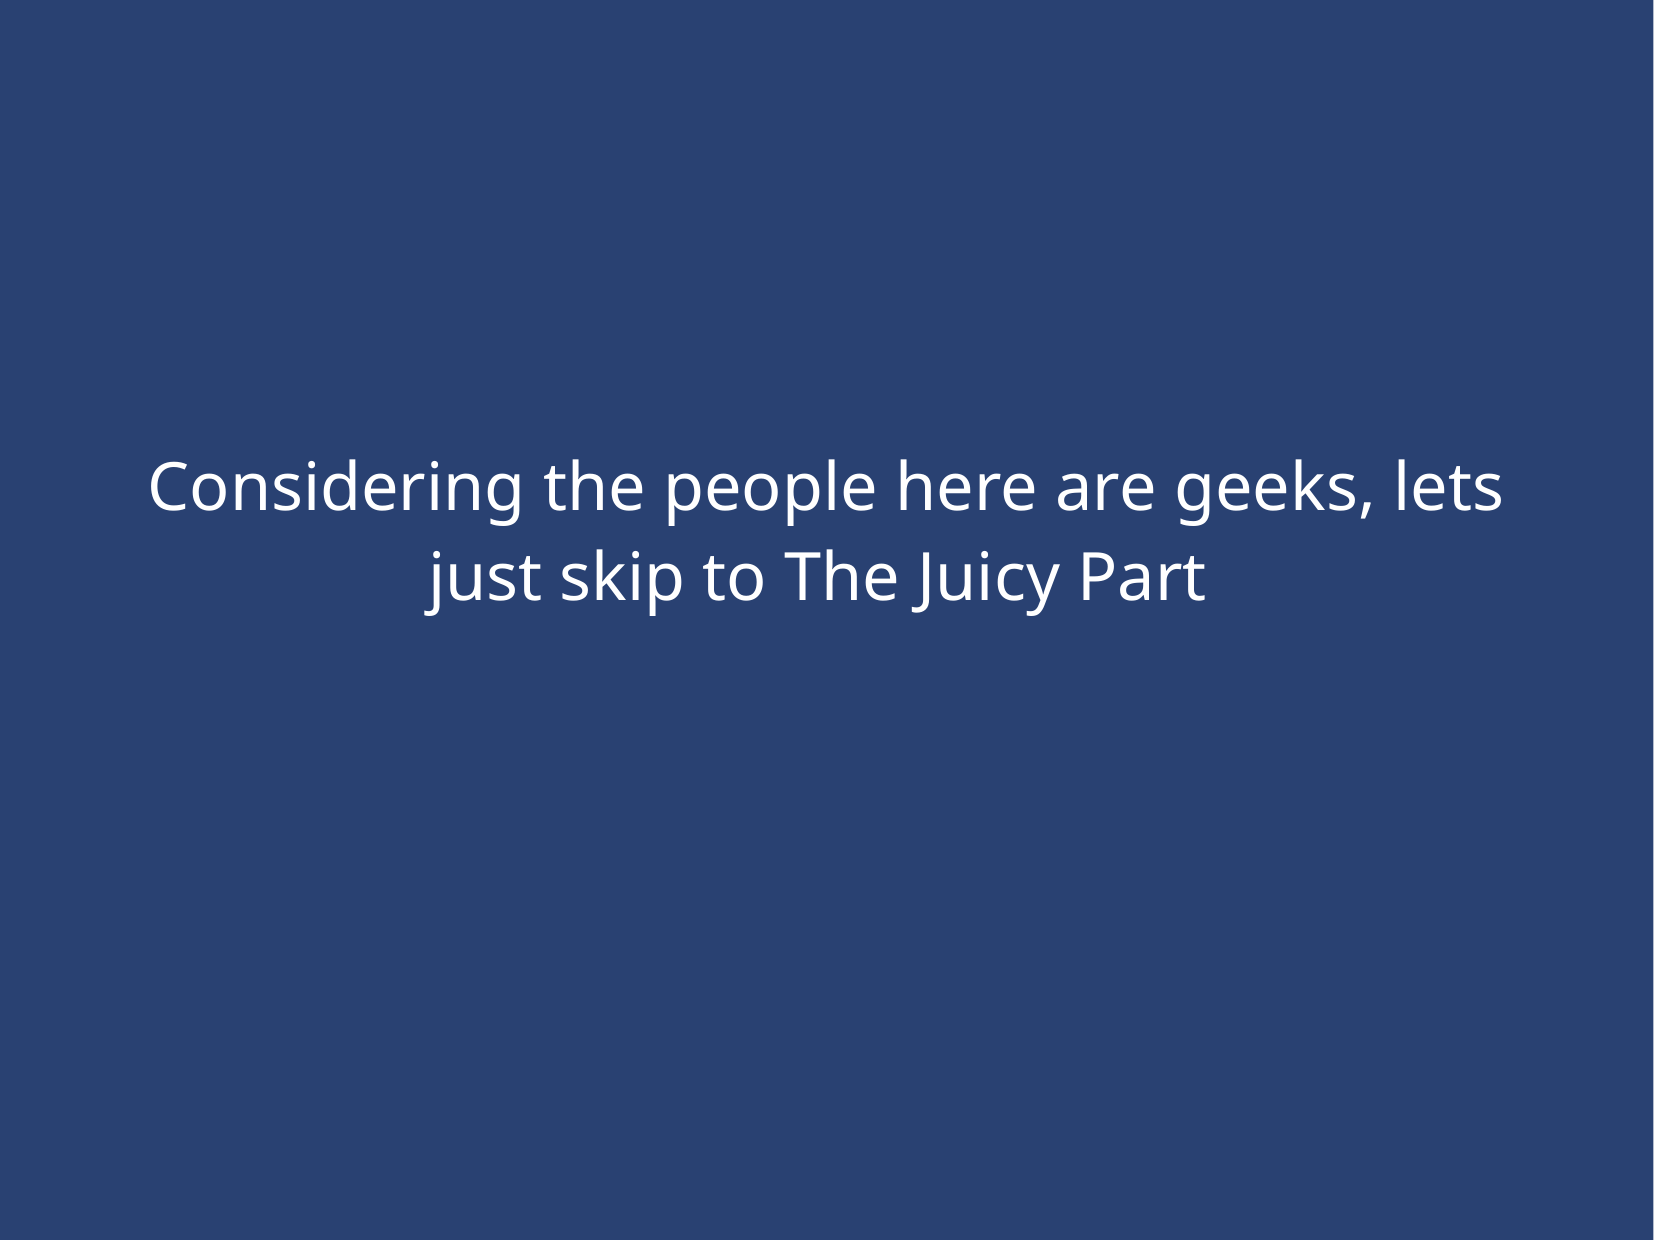

# Considering the people here are geeks, lets just skip to The Juicy Part